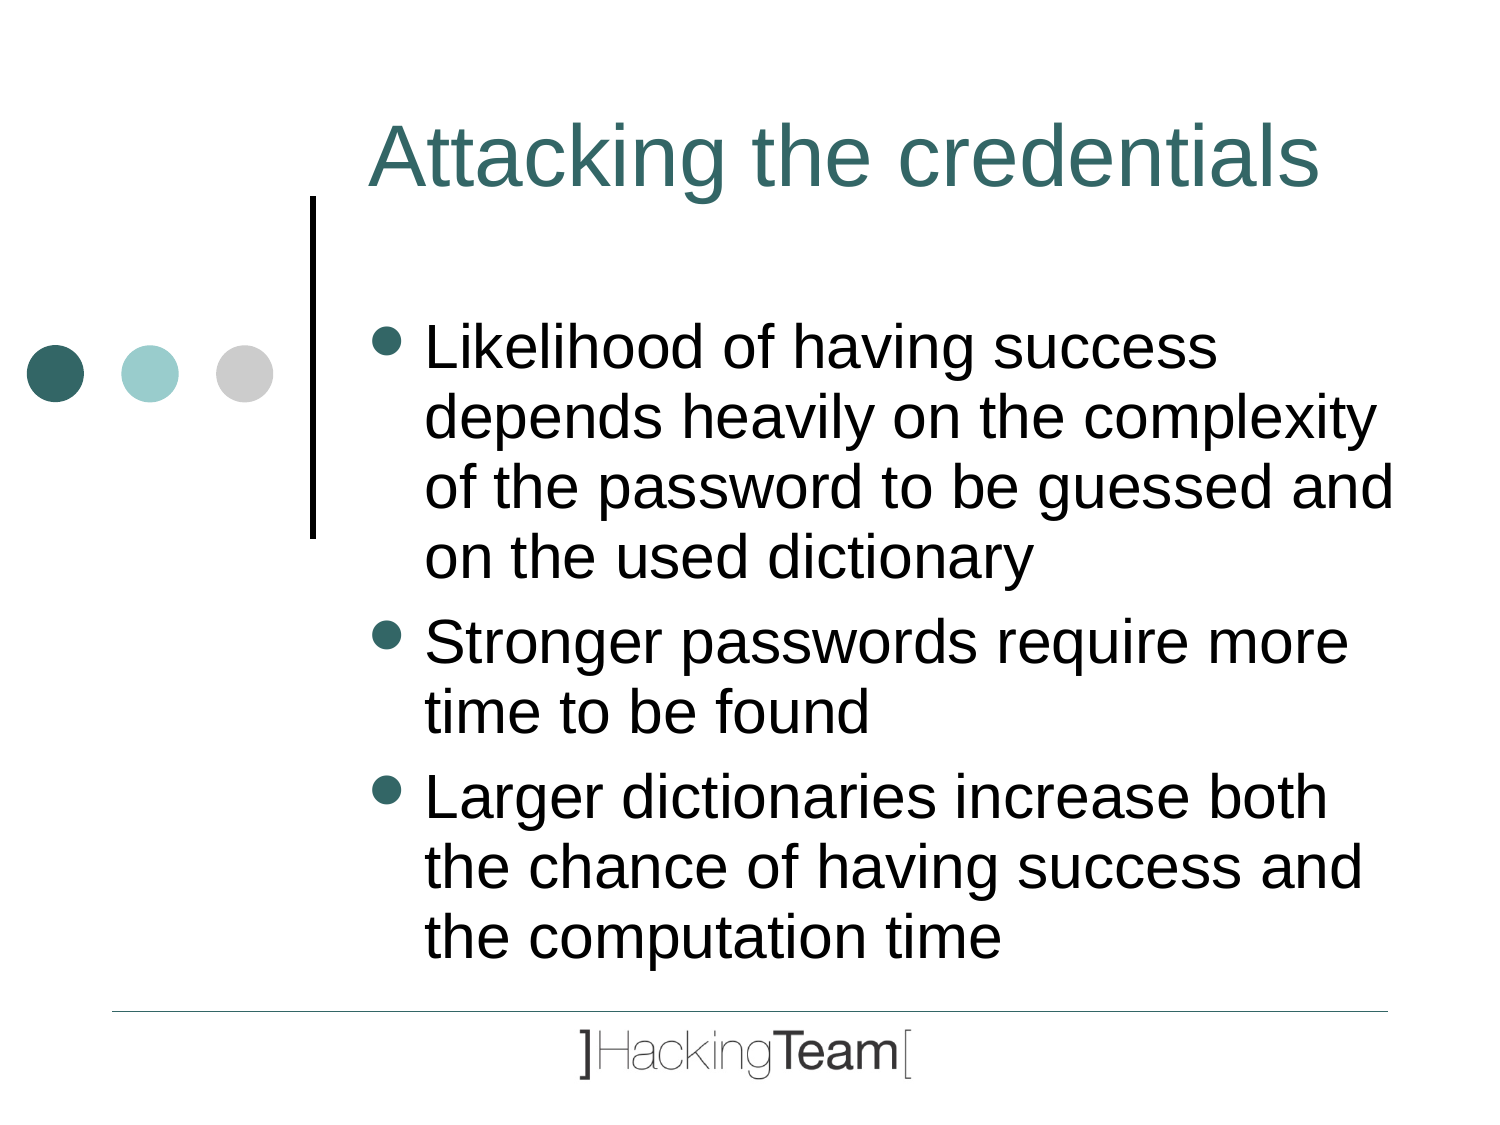

# Attacking the credentials
Likelihood of having success depends heavily on the complexity of the password to be guessed and on the used dictionary
Stronger passwords require more time to be found
Larger dictionaries increase both the chance of having success and the computation time